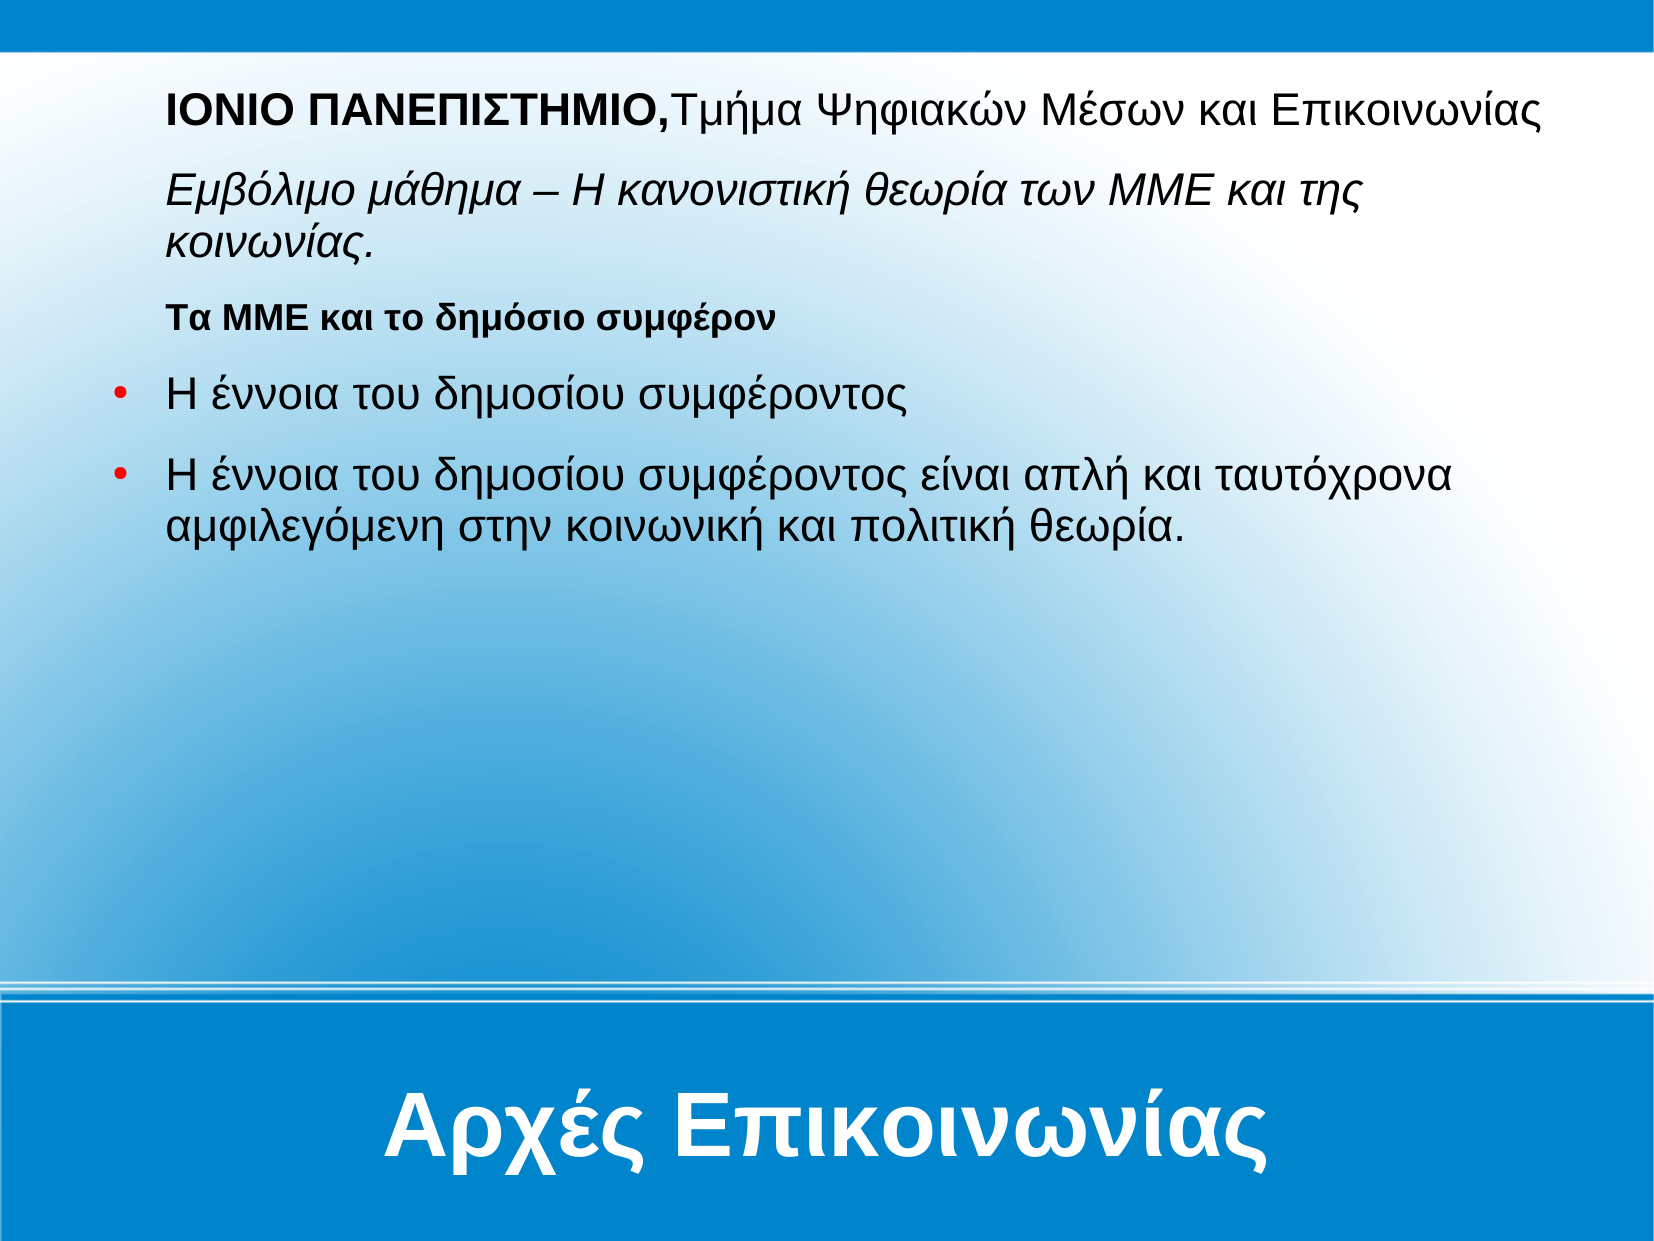

ΙΟΝΙΟ ΠΑΝΕΠΙΣΤΗΜΙΟ,Τμήμα Ψηφιακών Μέσων και Επικοινωνίας
Εμβόλιμο μάθημα – Η κανονιστική θεωρία των ΜΜΕ και της κοινωνίας.
Τα ΜΜΕ και το δημόσιο συμφέρον
Η έννοια του δημοσίου συμφέροντος
Η έννοια του δημοσίου συμφέροντος είναι απλή και ταυτόχρονα αμφιλεγόμενη στην κοινωνική και πολιτική θεωρία.
# Αρχές Επικοινωνίας